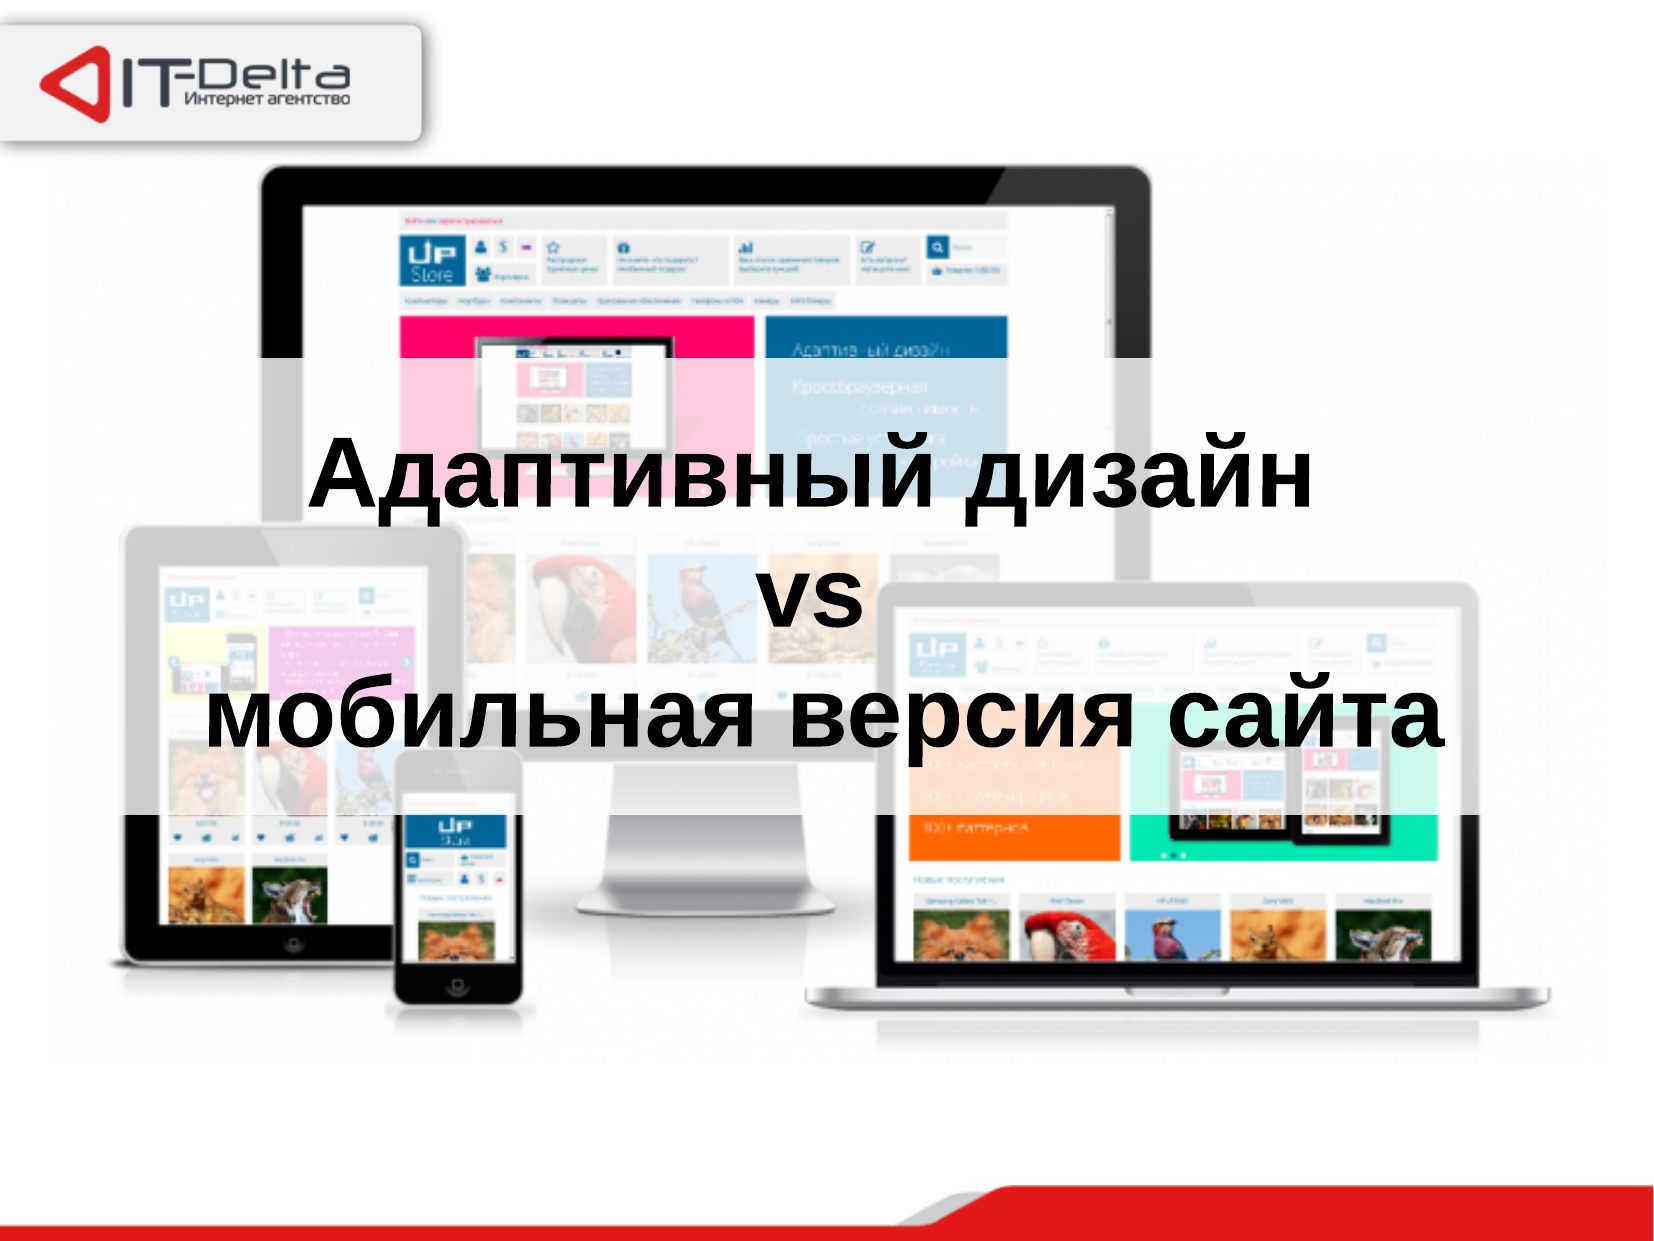

#
Адаптивный дизайн
vs
мобильная версия сайта